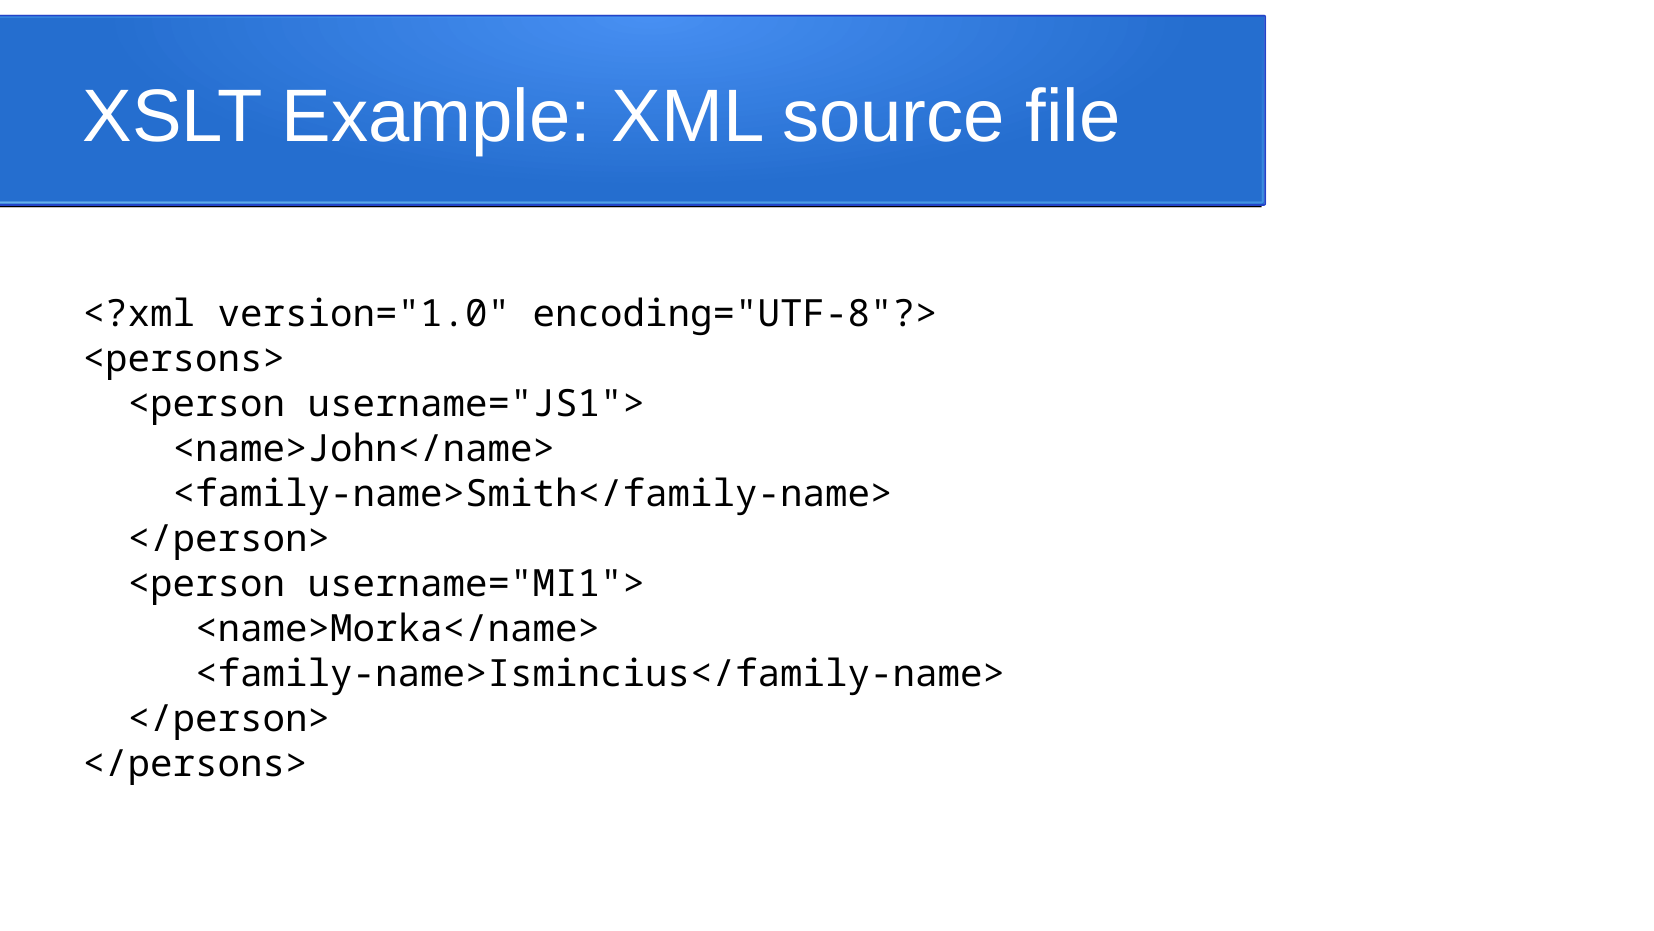

XSLT Example: XML source file
<?xml version="1.0" encoding="UTF-8"?>
<persons>
 <person username="JS1">
 <name>John</name>
 <family-name>Smith</family-name>
 </person>
 <person username="MI1">
 <name>Morka</name>
 <family-name>Ismincius</family-name>
 </person>
</persons>